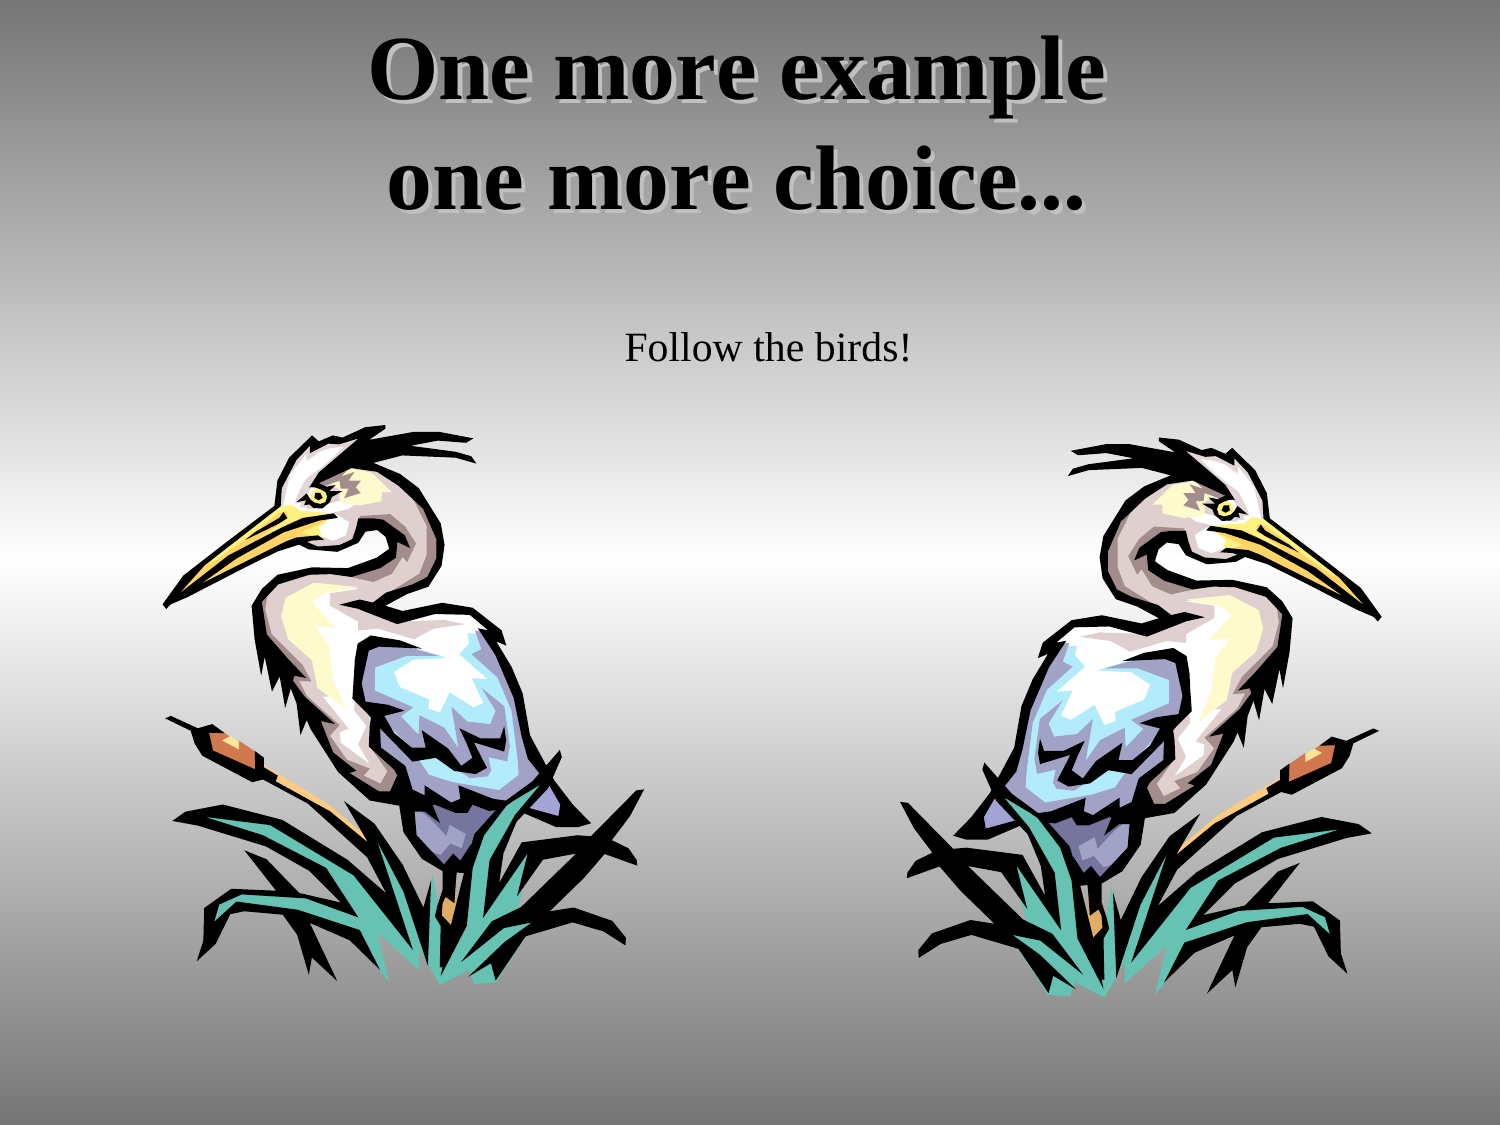

# One more example one more choice...
Follow the birds!